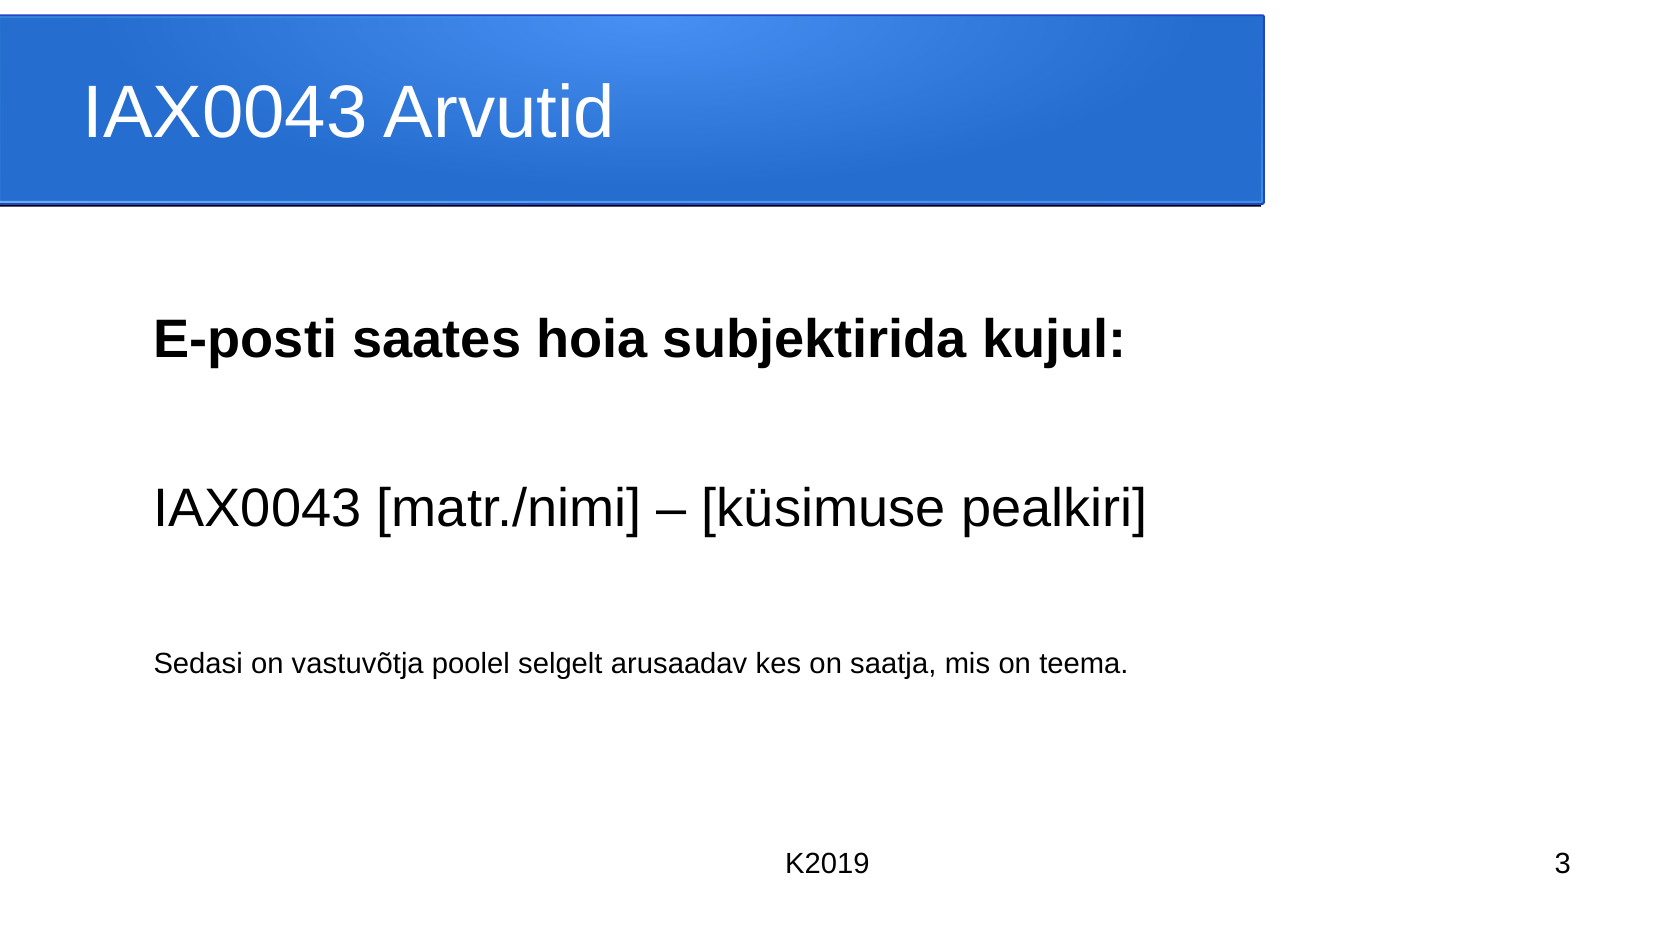

# IAX0043 Arvutid
E-posti saates hoia subjektirida kujul:
IAX0043 [matr./nimi] – [küsimuse pealkiri]
Sedasi on vastuvõtja poolel selgelt arusaadav kes on saatja, mis on teema.
K2019
3